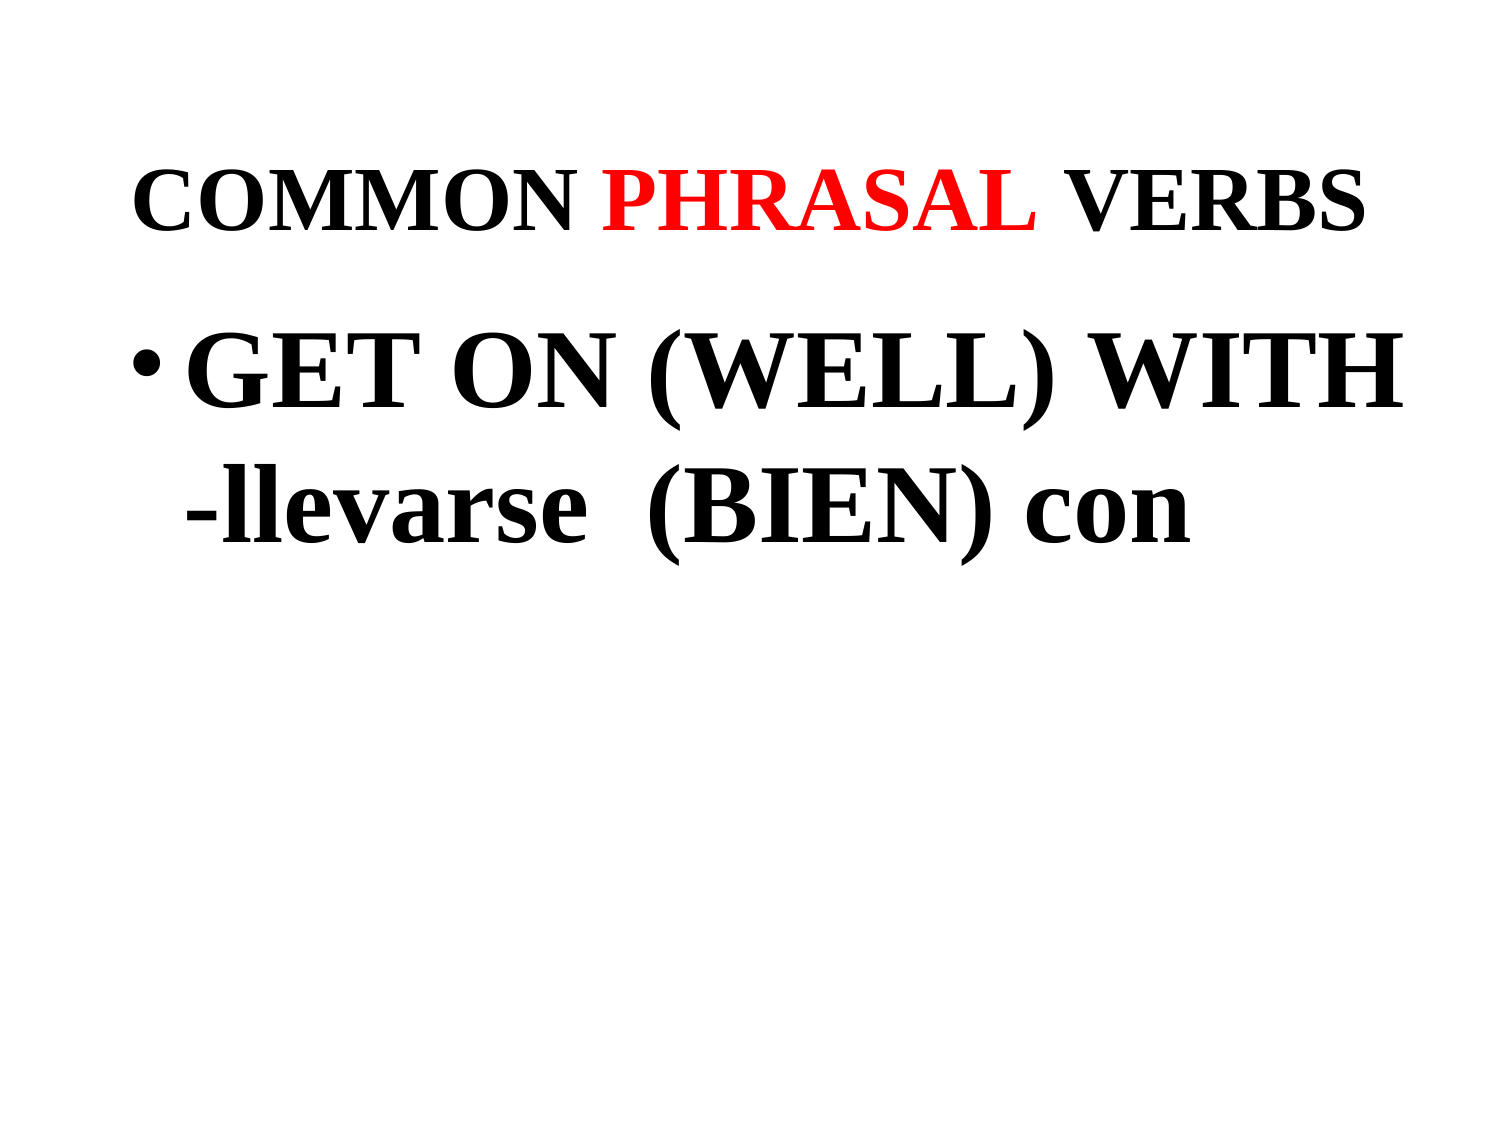

# COMMON PHRASAL VERBS
GET ON (WELL) WITH -llevarse (BIEN) con